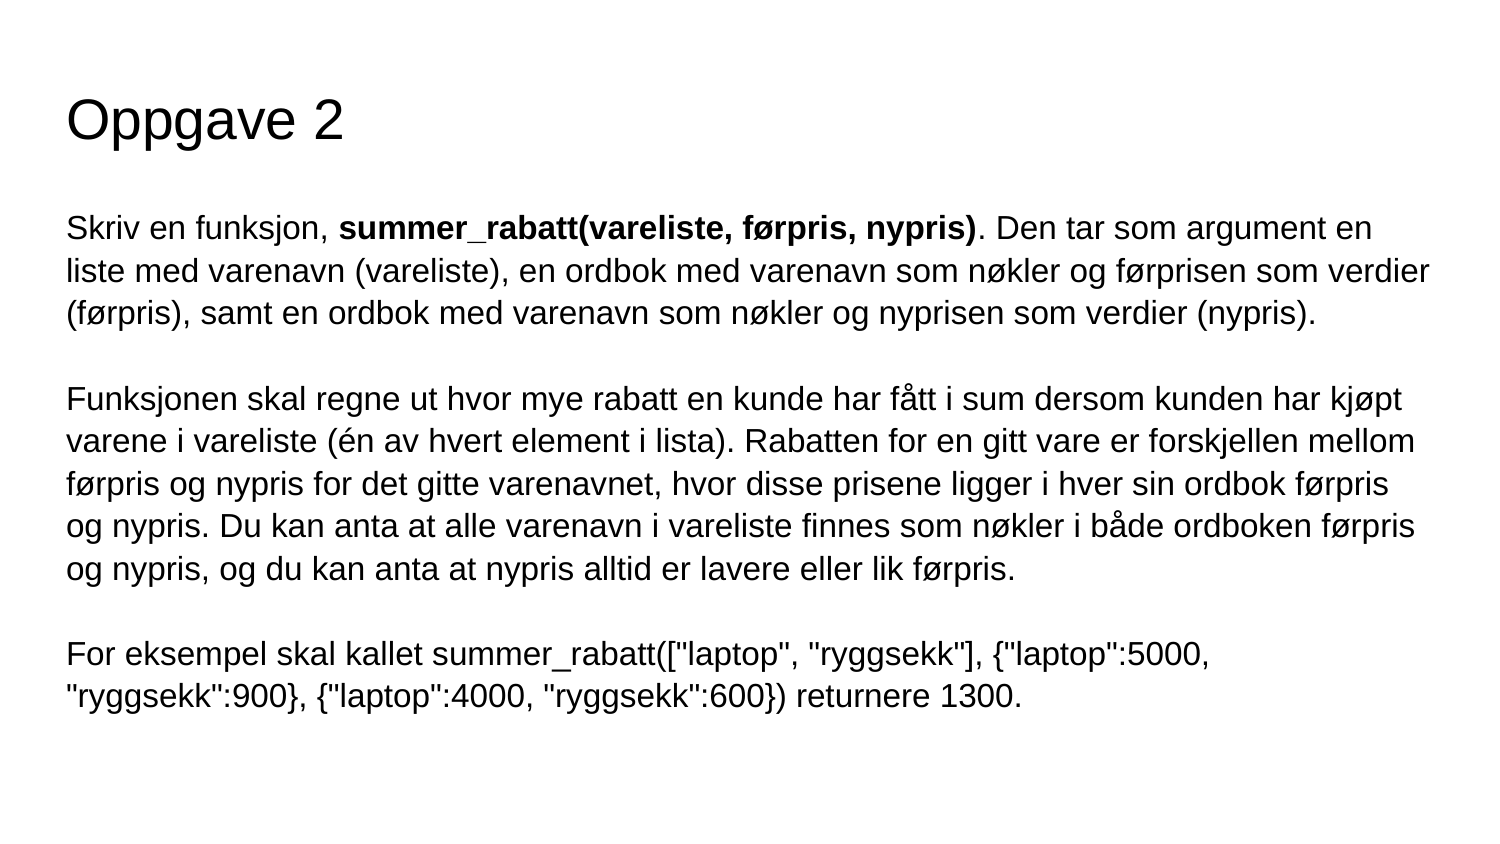

# Oppgave 2
Skriv en funksjon, summer_rabatt(vareliste, førpris, nypris). Den tar som argument en liste med varenavn (vareliste), en ordbok med varenavn som nøkler og førprisen som verdier (førpris), samt en ordbok med varenavn som nøkler og nyprisen som verdier (nypris).
Funksjonen skal regne ut hvor mye rabatt en kunde har fått i sum dersom kunden har kjøpt varene i vareliste (én av hvert element i lista). Rabatten for en gitt vare er forskjellen mellom førpris og nypris for det gitte varenavnet, hvor disse prisene ligger i hver sin ordbok førpris og nypris. Du kan anta at alle varenavn i vareliste finnes som nøkler i både ordboken førpris og nypris, og du kan anta at nypris alltid er lavere eller lik førpris.
For eksempel skal kallet summer_rabatt(["laptop", "ryggsekk"], {"laptop":5000, "ryggsekk":900}, {"laptop":4000, "ryggsekk":600}) returnere 1300.